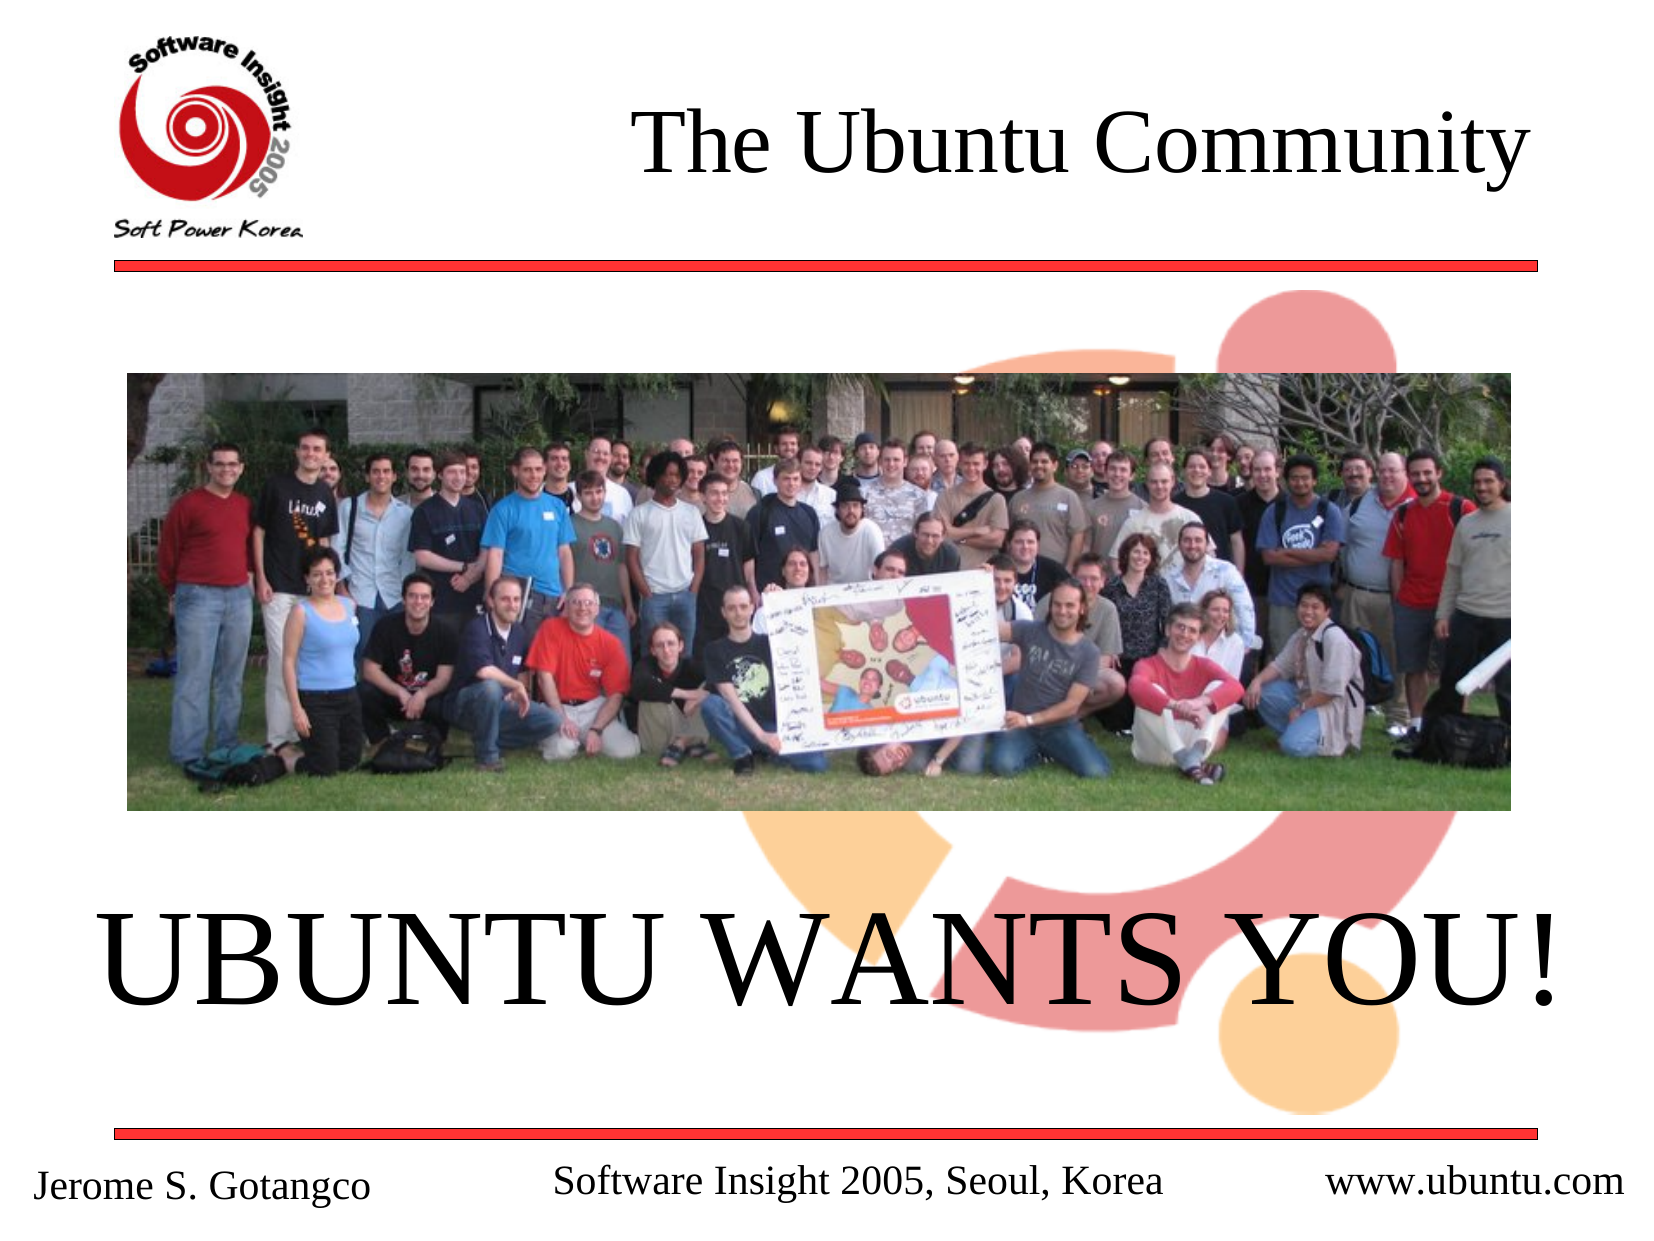

# The Ubuntu Community
UBUNTU WANTS YOU!